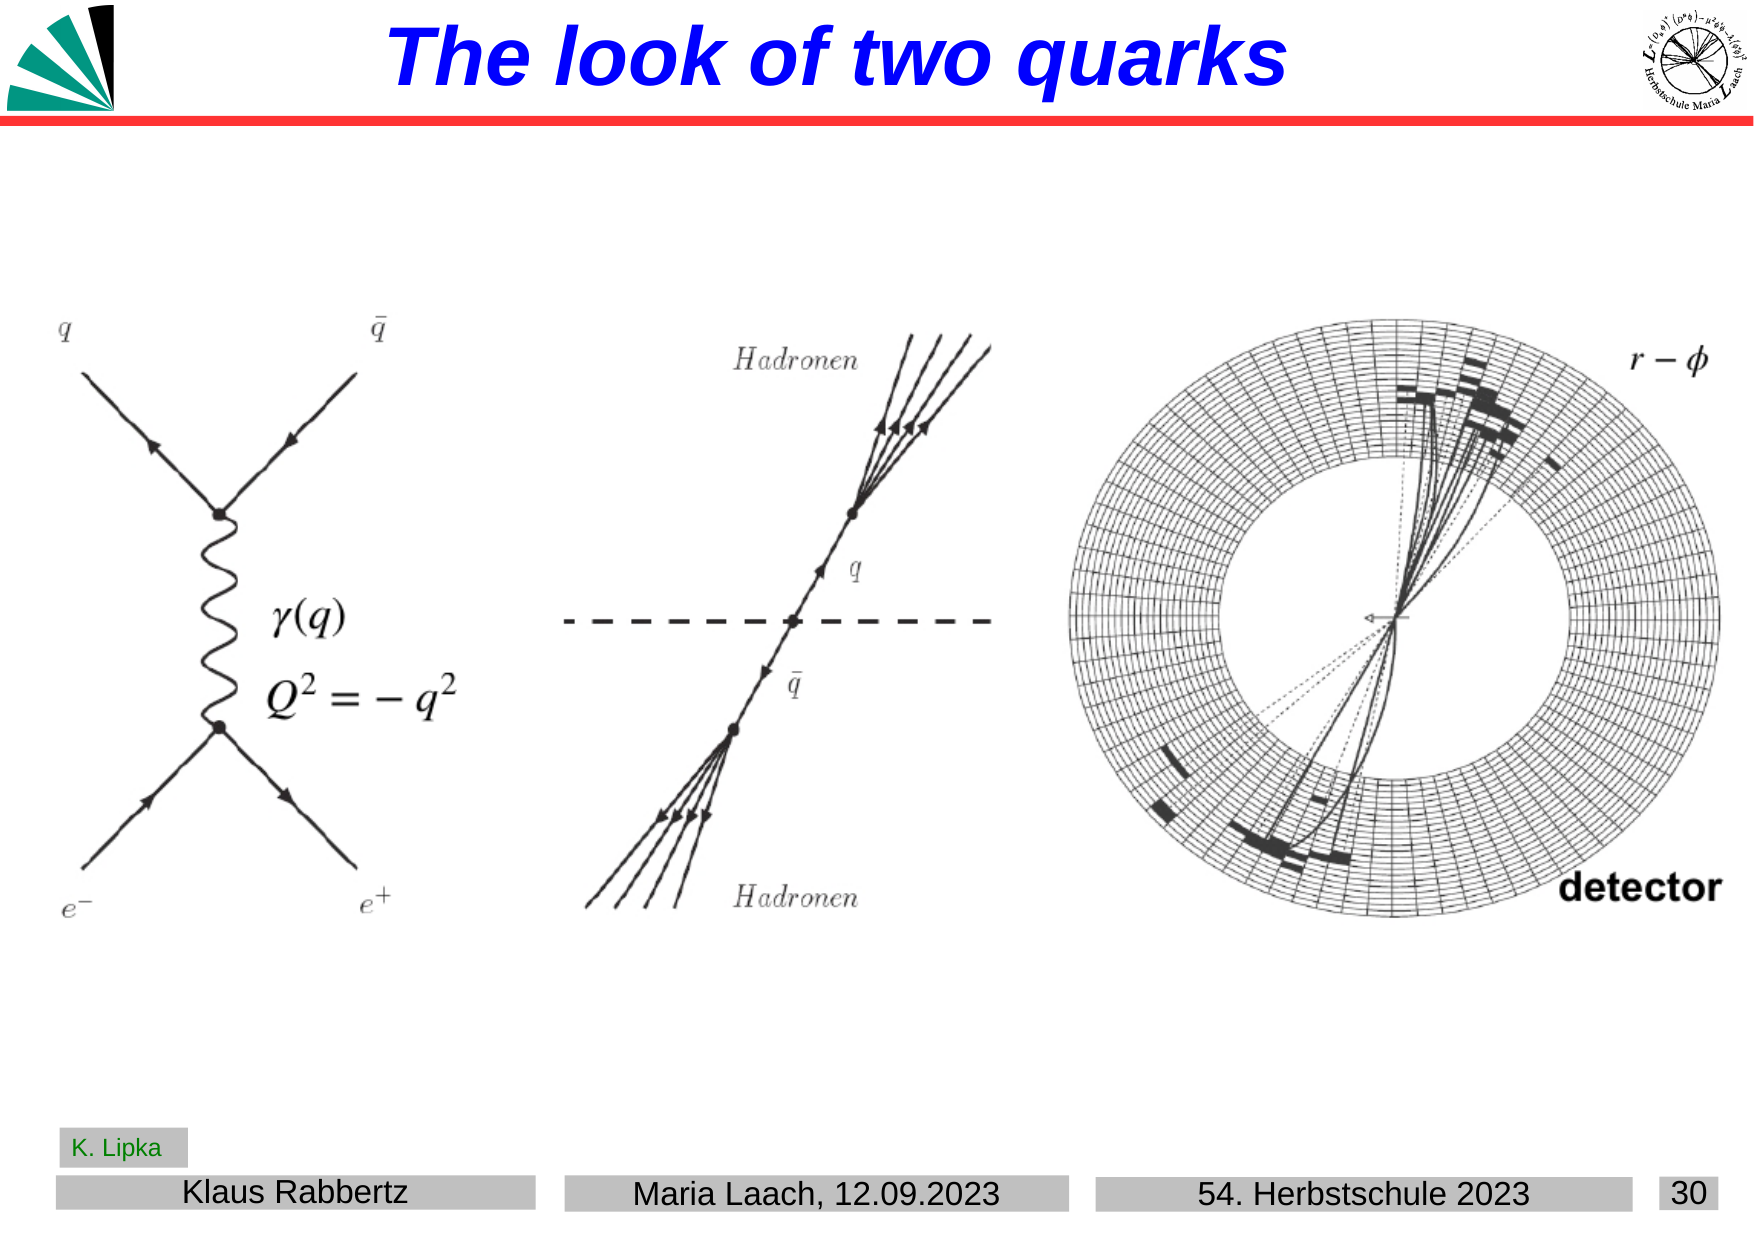

# The look of two quarks
K. Lipka